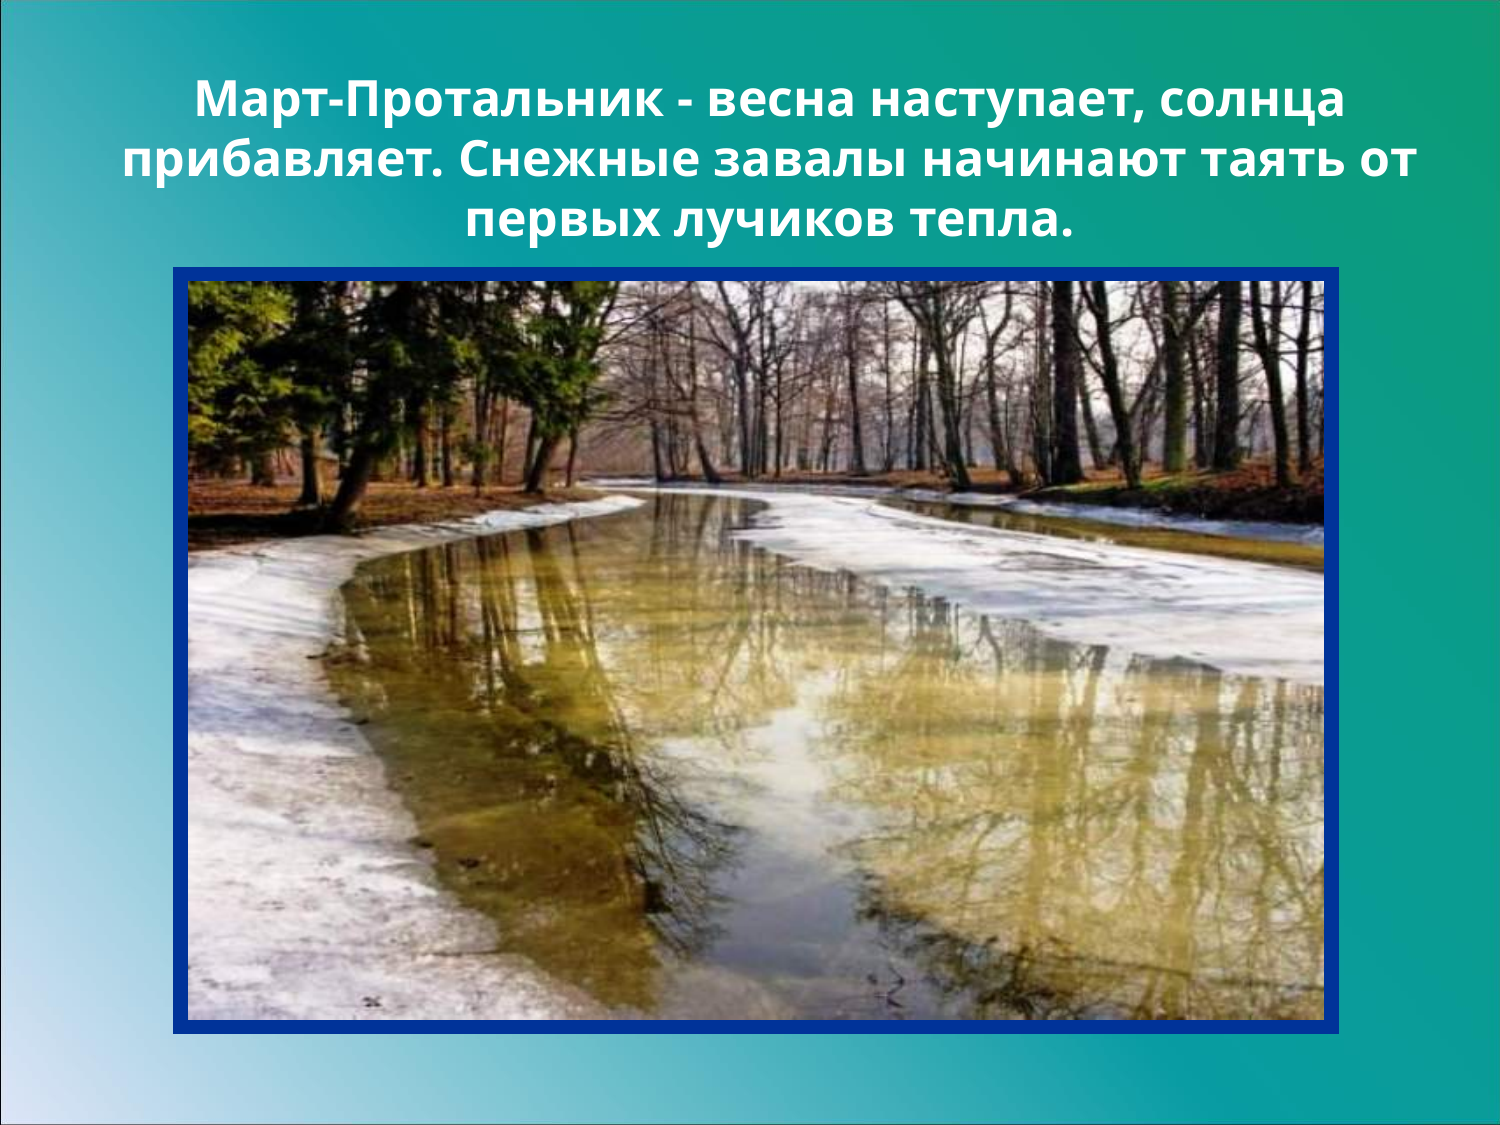

# Март-Протальник - весна наступает, солнца прибавляет. Снежные завалы начинают таять от первых лучиков тепла.